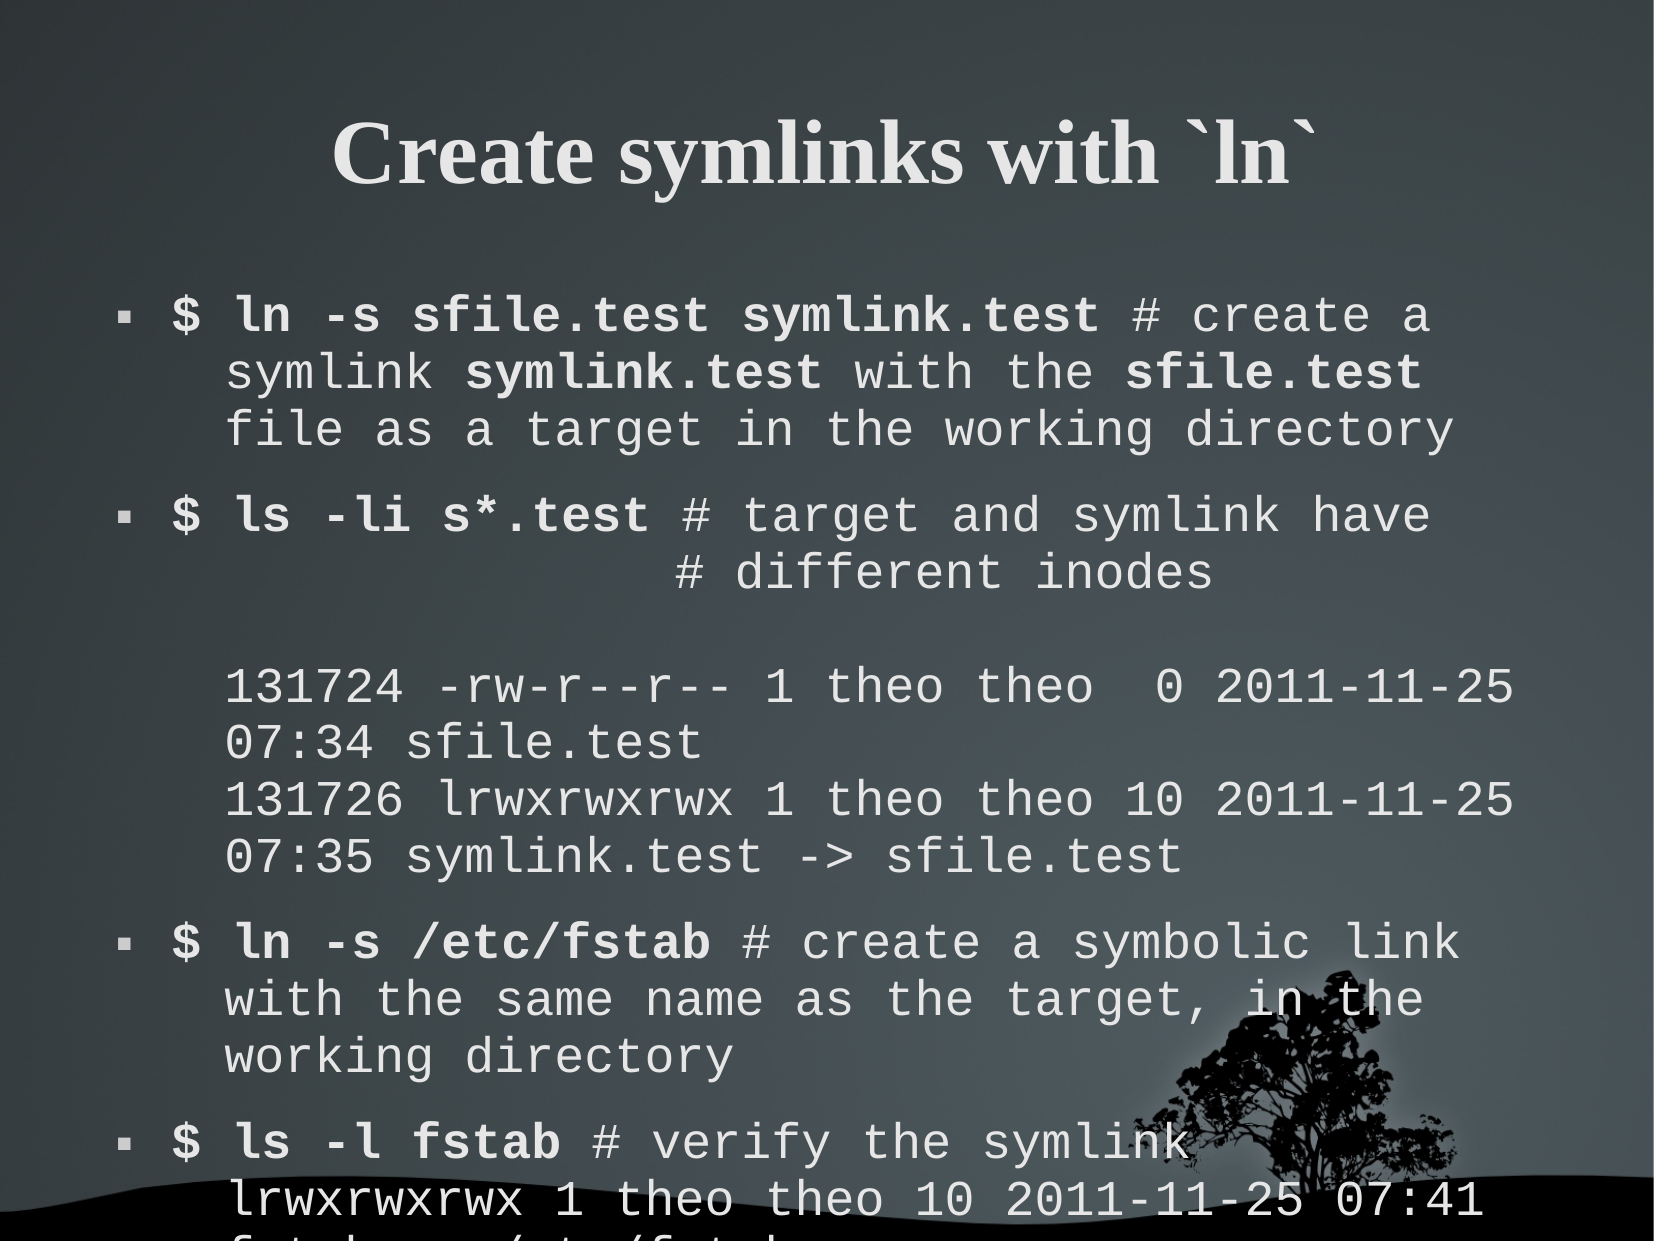

# Create symlinks with `ln`
$ ln -s sfile.test symlink.test # create a symlink symlink.test with the sfile.test file as a target in the working directory
$ ls -li s*.test # target and symlink have # different inodes
131724 -rw-r--r-- 1 theo theo 0 2011-11-25 07:34 sfile.test
131726 lrwxrwxrwx 1 theo theo 10 2011-11-25 07:35 symlink.test -> sfile.test
$ ln -s /etc/fstab # create a symbolic link with the same name as the target, in the working directory
$ ls -l fstab # verify the symlink
lrwxrwxrwx 1 theo theo 10 2011-11-25 07:41 fstab -> /etc/fstab
$ ln -s /etc/fstab fstab.slink # create a symlink named fstab.slink and target /etc/fstab,in the current directory